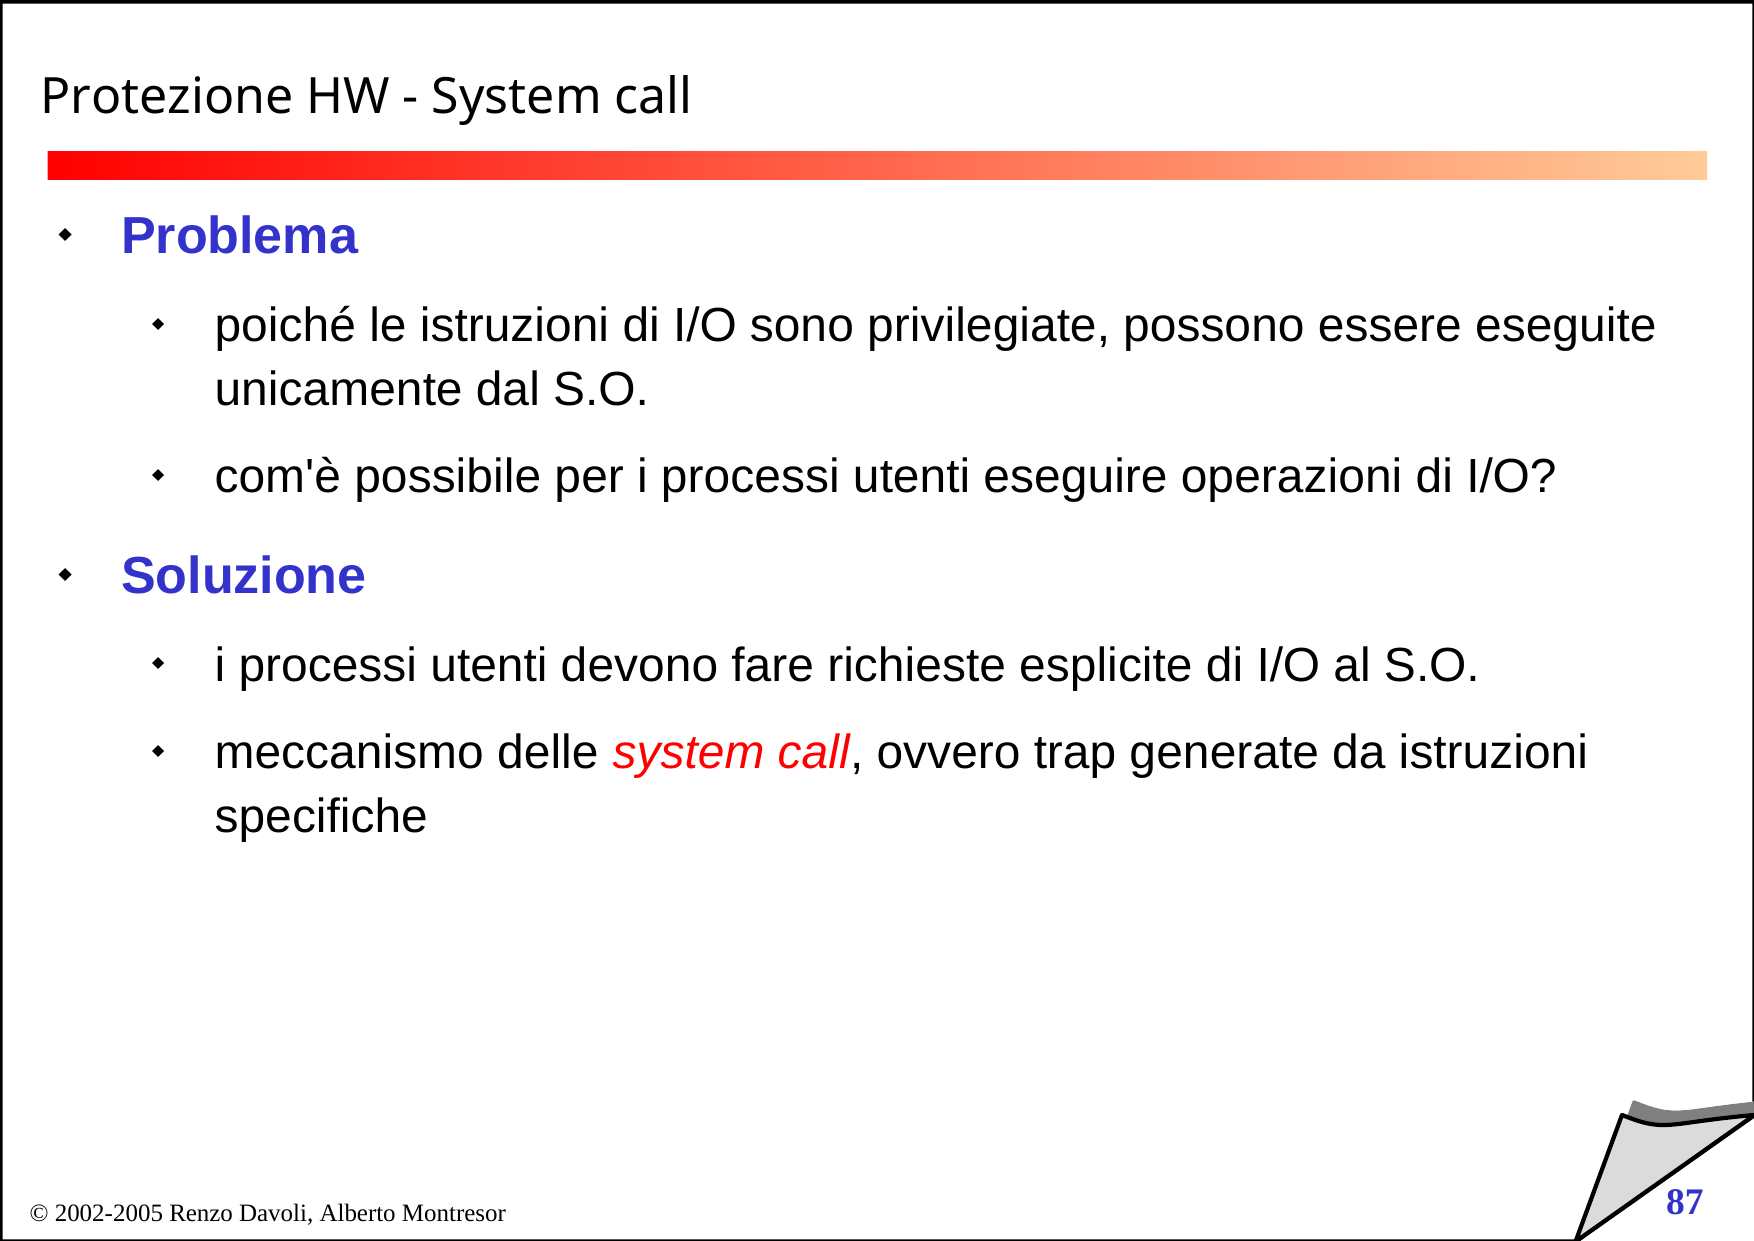

# Protezione HW - System call
Problema
poiché le istruzioni di I/O sono privilegiate, possono essere eseguite unicamente dal S.O.
com'è possibile per i processi utenti eseguire operazioni di I/O?
Soluzione
i processi utenti devono fare richieste esplicite di I/O al S.O.
meccanismo delle system call, ovvero trap generate da istruzioni specifiche